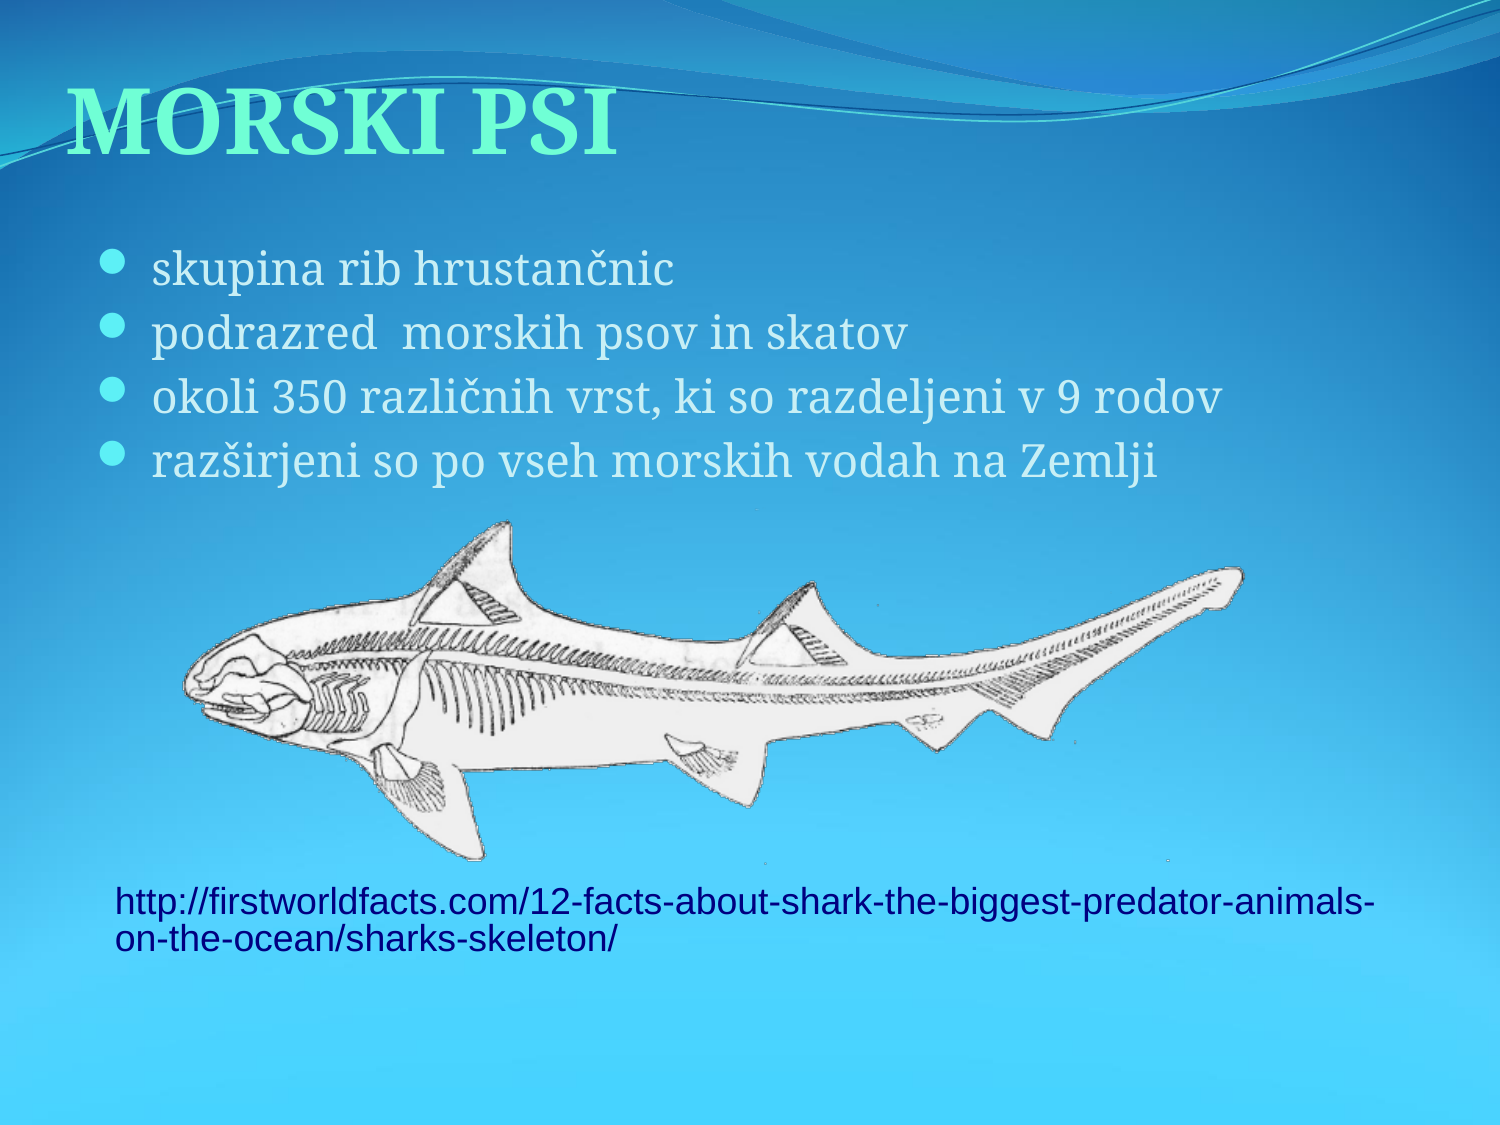

# MORSKI PSI
 skupina rib hrustančnic
 podrazred morskih psov in skatov
 okoli 350 različnih vrst, ki so razdeljeni v 9 rodov
 razširjeni so po vseh morskih vodah na Zemlji
http://firstworldfacts.com/12-facts-about-shark-the-biggest-predator-animals-on-the-ocean/sharks-skeleton/